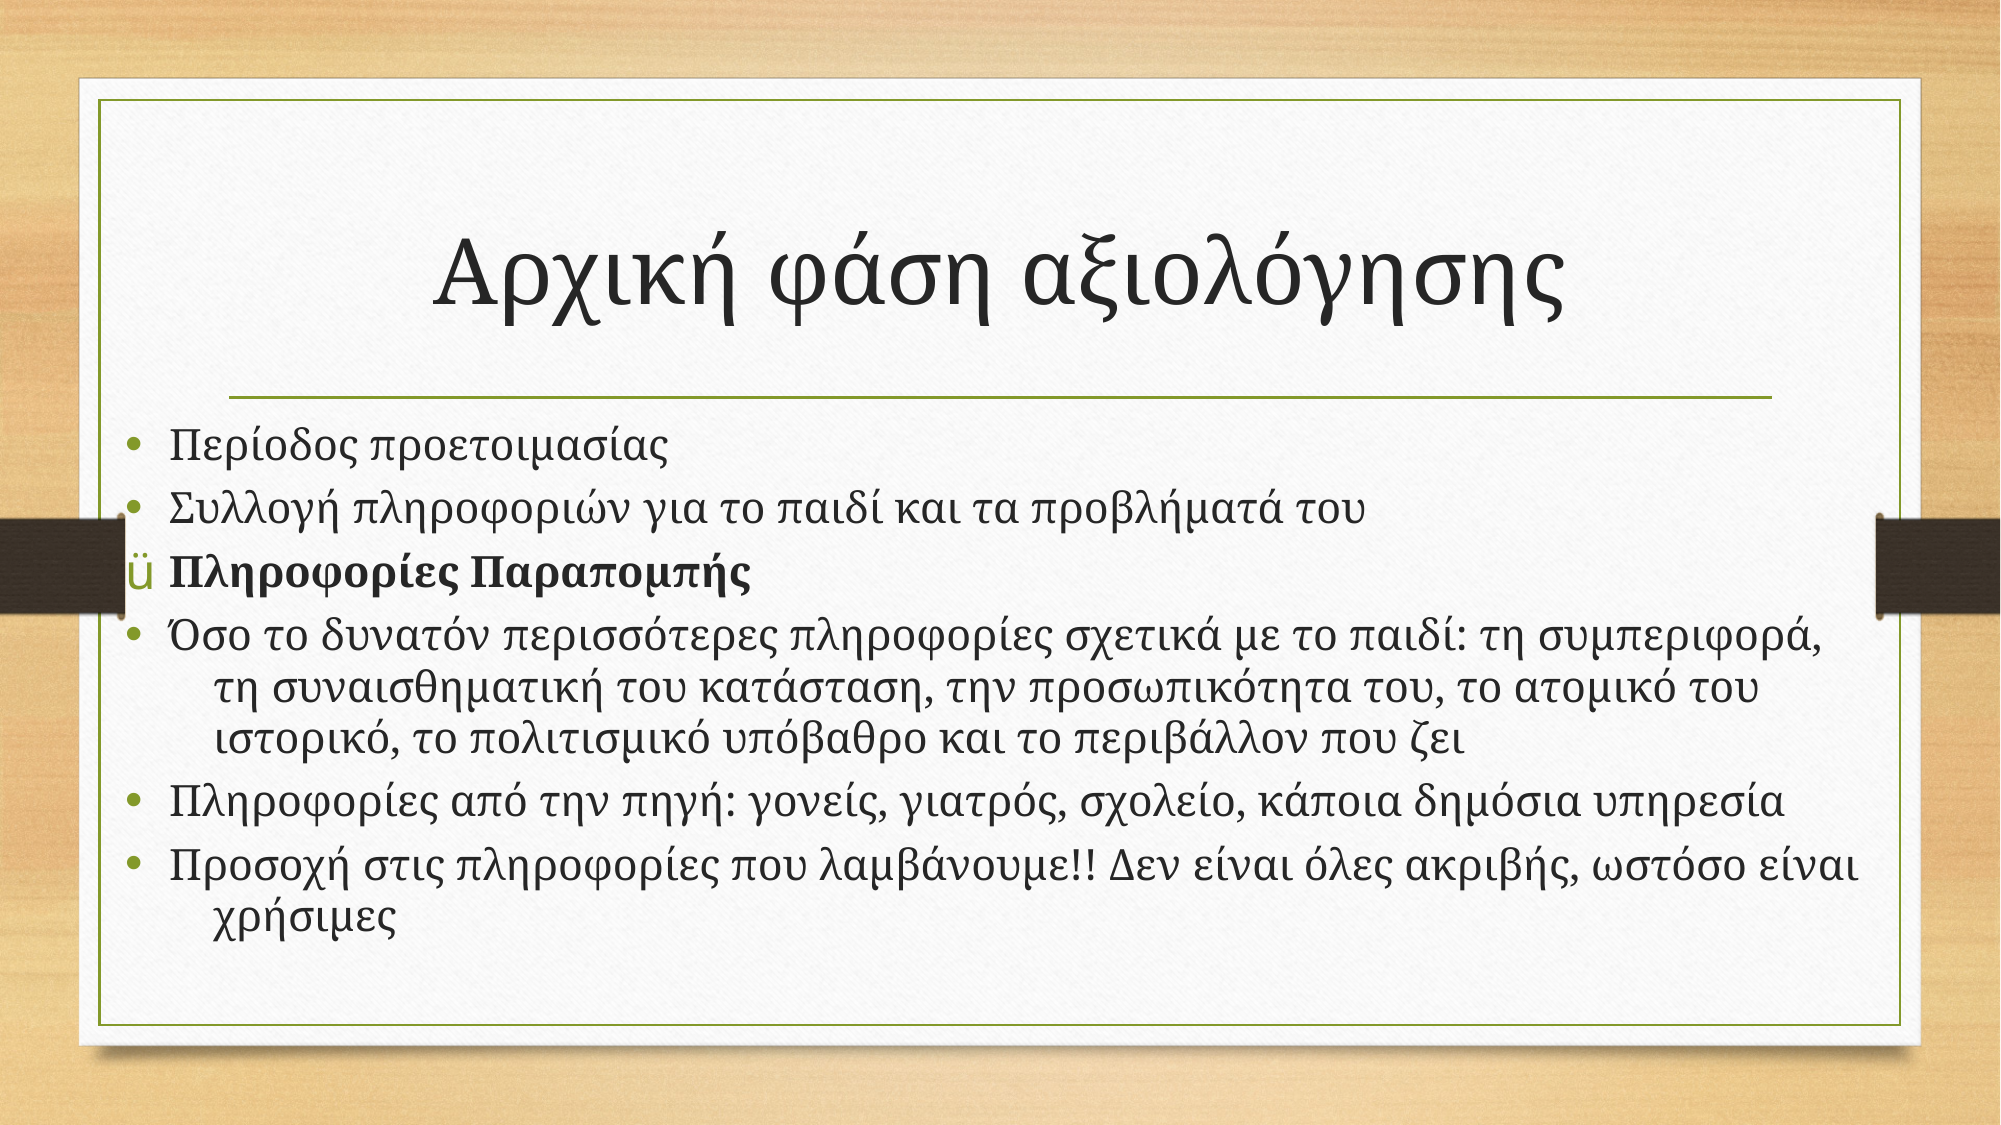

# Αρχική φάση αξιολόγησης
Περίοδος προετοιμασίας
Συλλογή πληροφοριών για το παιδί και τα προβλήματά του
Πληροφορίες Παραπομπής
Όσο το δυνατόν περισσότερες πληροφορίες σχετικά με το παιδί: τη συμπεριφορά, τη συναισθηματική του κατάσταση, την προσωπικότητα του, το ατομικό του ιστορικό, το πολιτισμικό υπόβαθρο και το περιβάλλον που ζει
Πληροφορίες από την πηγή: γονείς, γιατρός, σχολείο, κάποια δημόσια υπηρεσία
Προσοχή στις πληροφορίες που λαμβάνουμε!! Δεν είναι όλες ακριβής, ωστόσο είναι χρήσιμες